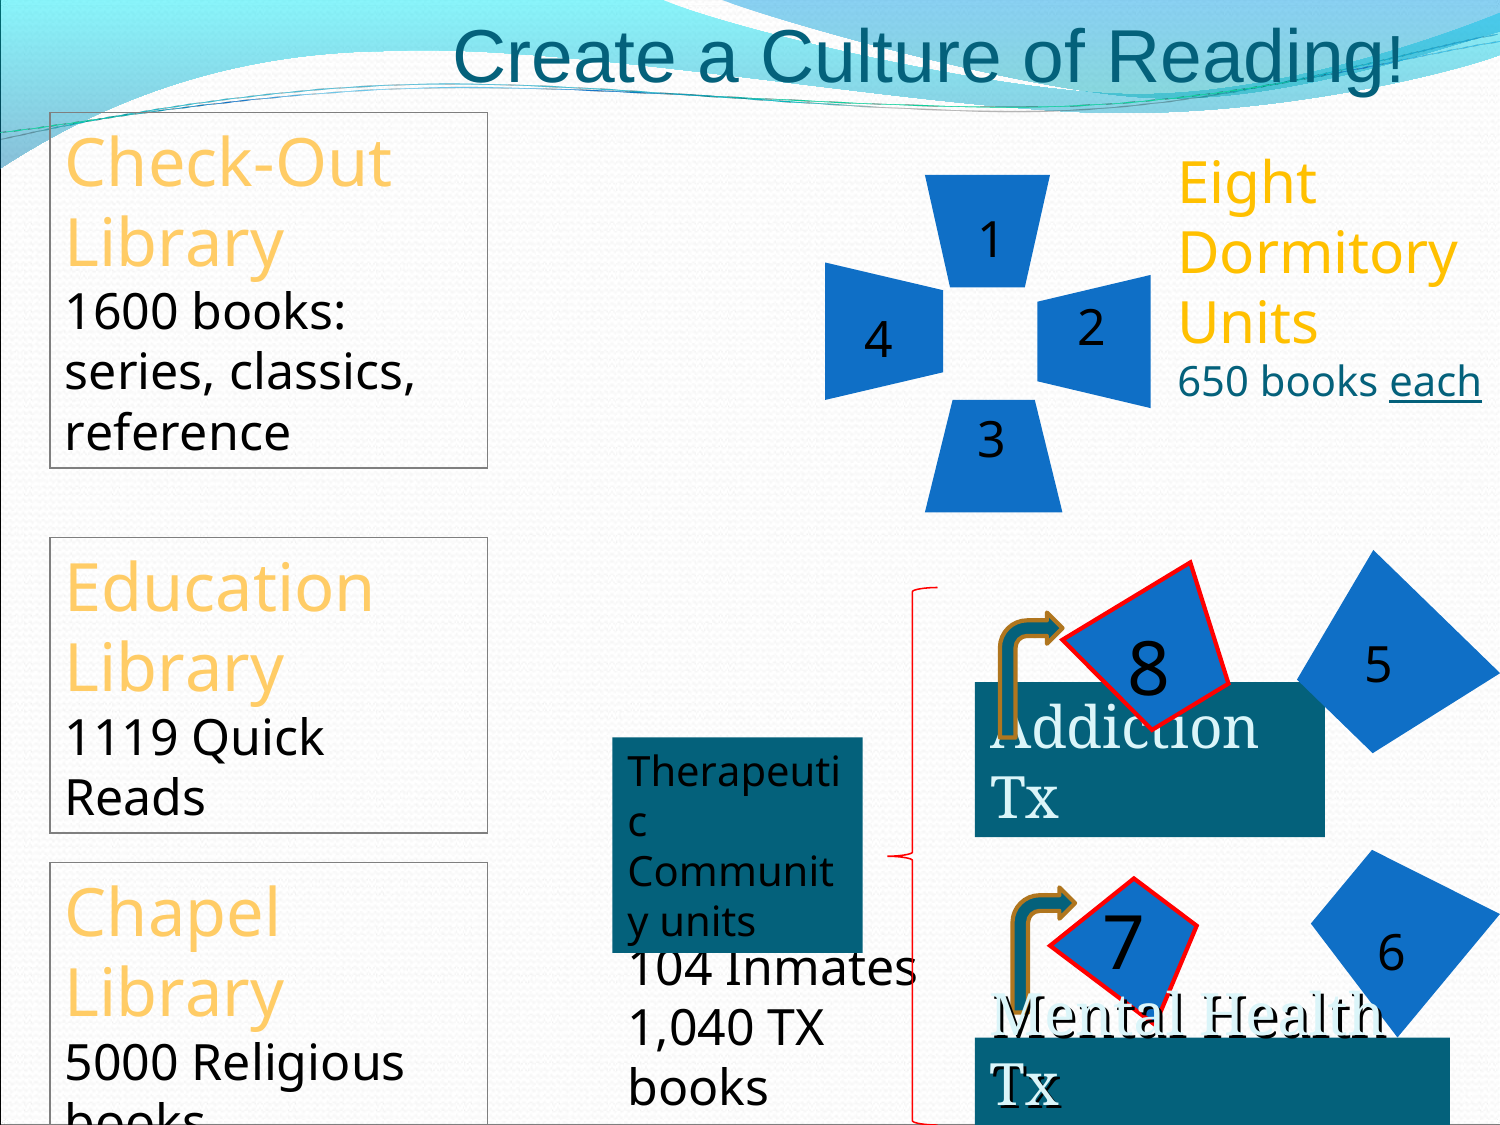

Create a Culture of Reading!
Check-Out Library
1600 books: series, classics, reference
Eight Dormitory Units
650 books each
1
2
4
3
Education Library
1119 Quick Reads
8
5
Addiction Tx
Therapeutic
Community units
Chapel Library
5000 Religious books
7
6
104 Inmates
1,040 TX books
Mental Health Tx